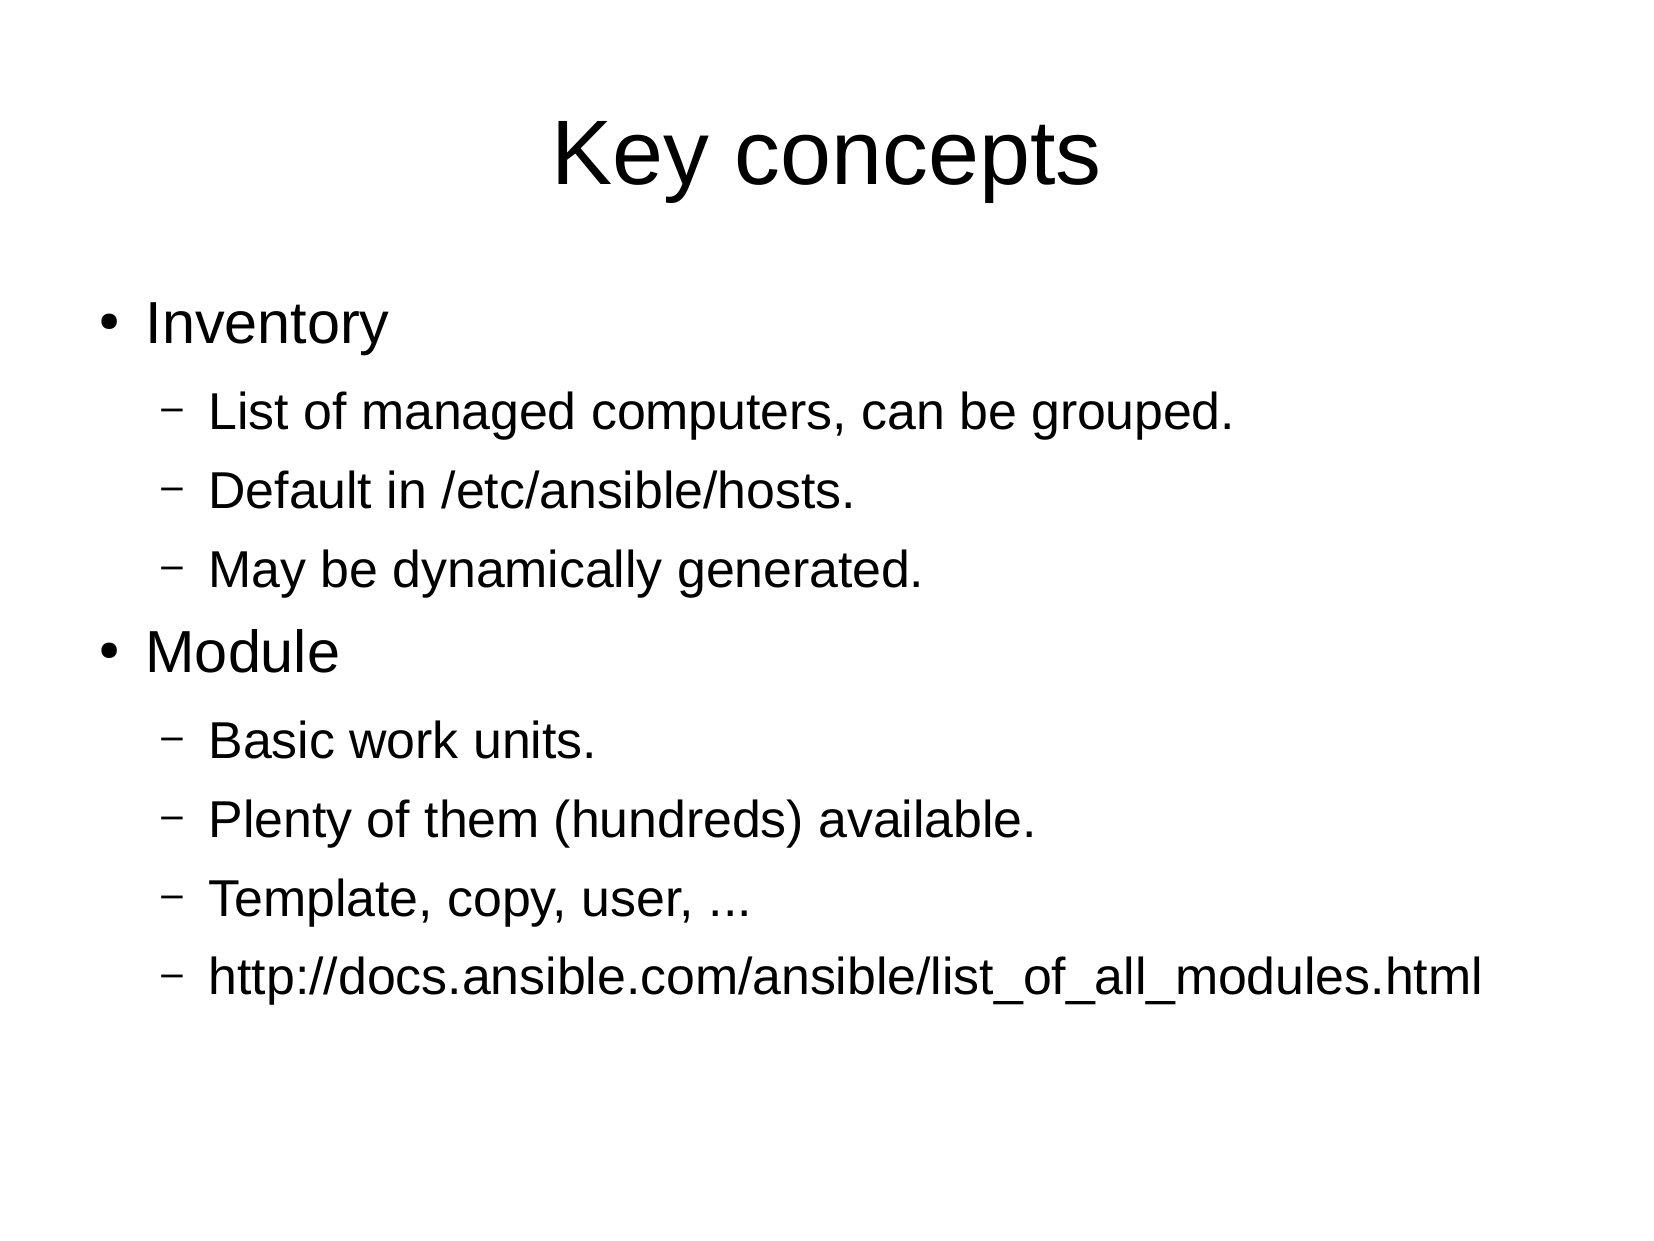

# Key concepts
Inventory
List of managed computers, can be grouped.
Default in /etc/ansible/hosts.
May be dynamically generated.
Module
Basic work units.
Plenty of them (hundreds) available.
Template, copy, user, ...
http://docs.ansible.com/ansible/list_of_all_modules.html